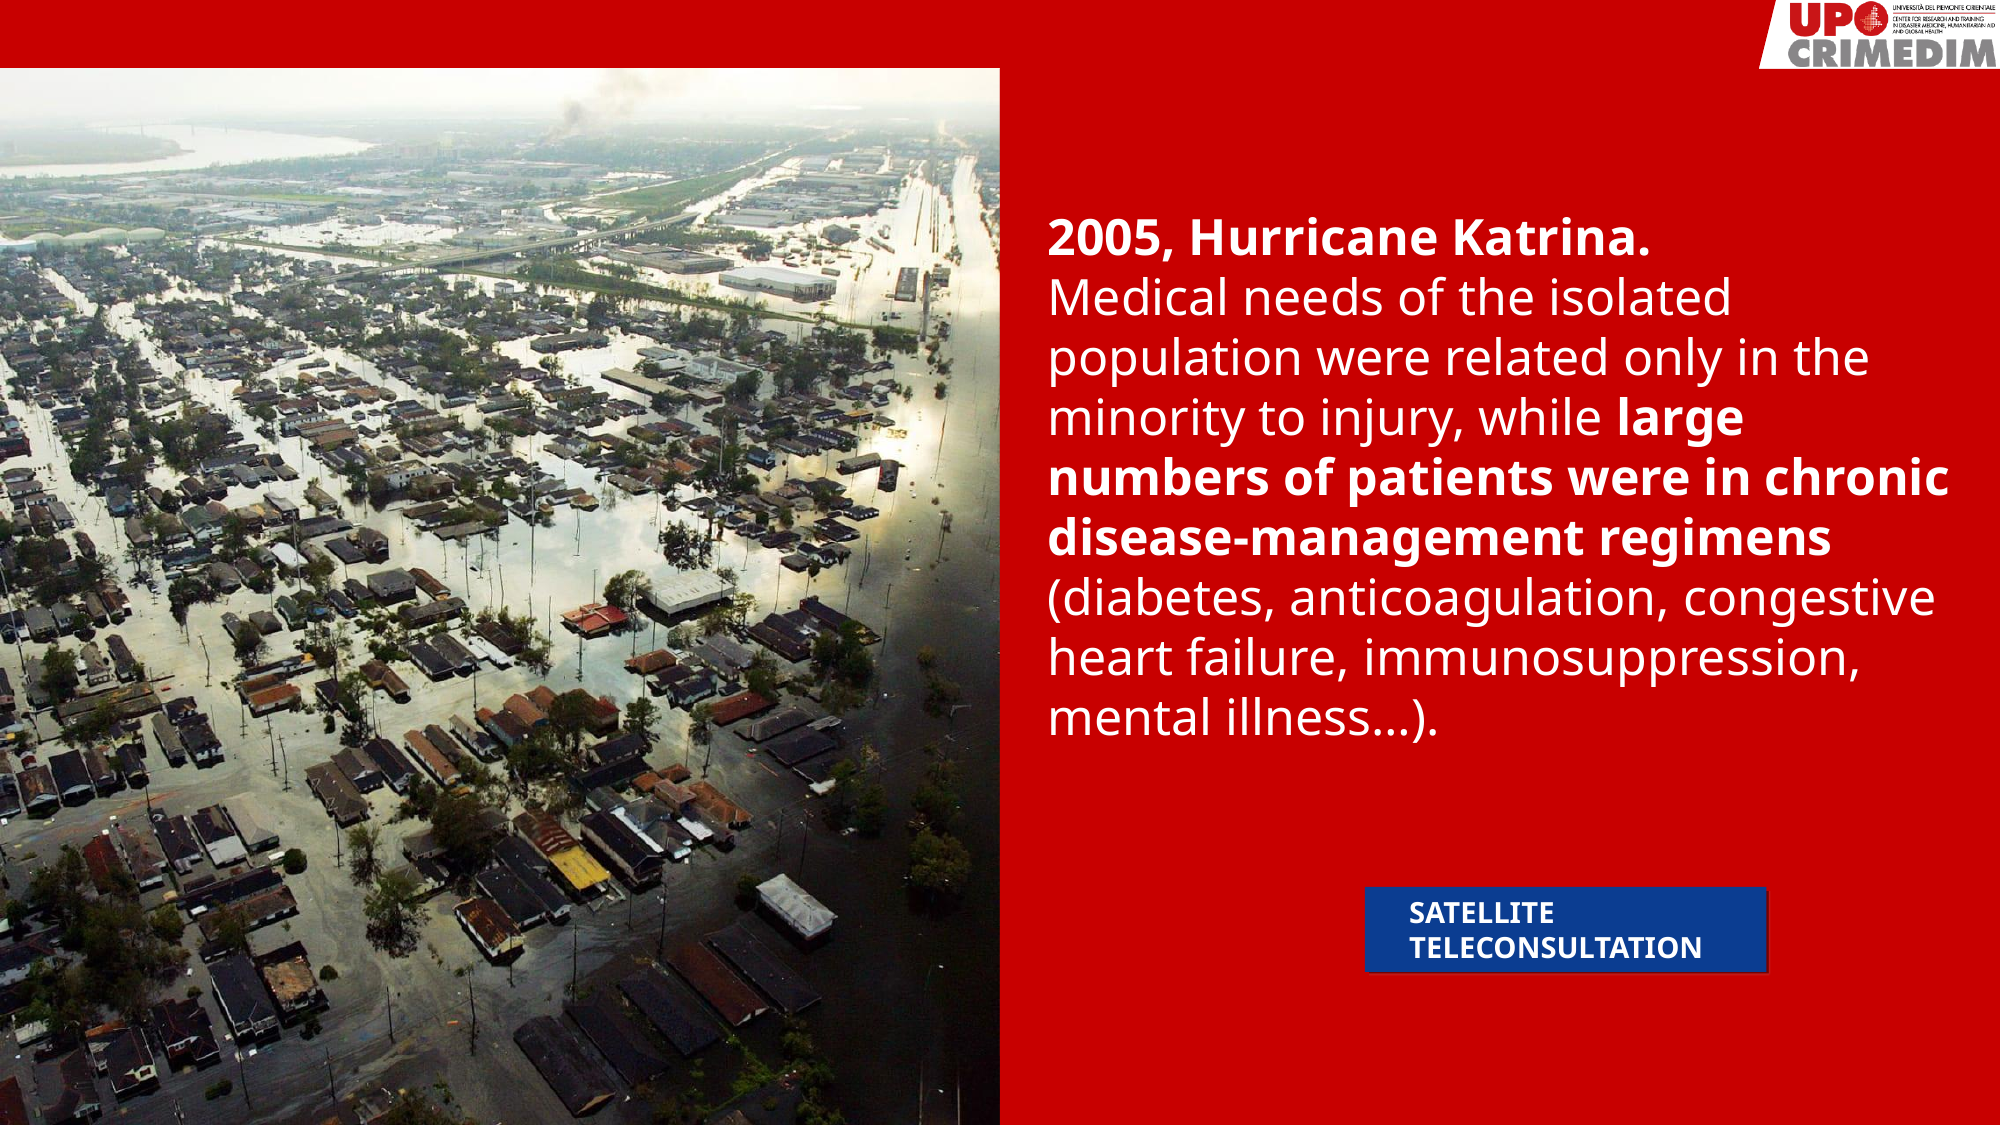

2005, Hurricane Katrina.
Medical needs of the isolated population were related only in the minority to injury, while large numbers of patients were in chronic disease-management regimens (diabetes, anticoagulation, congestive heart failure, immunosuppression, mental illness…).
SATELLITE
TELECONSULTATION